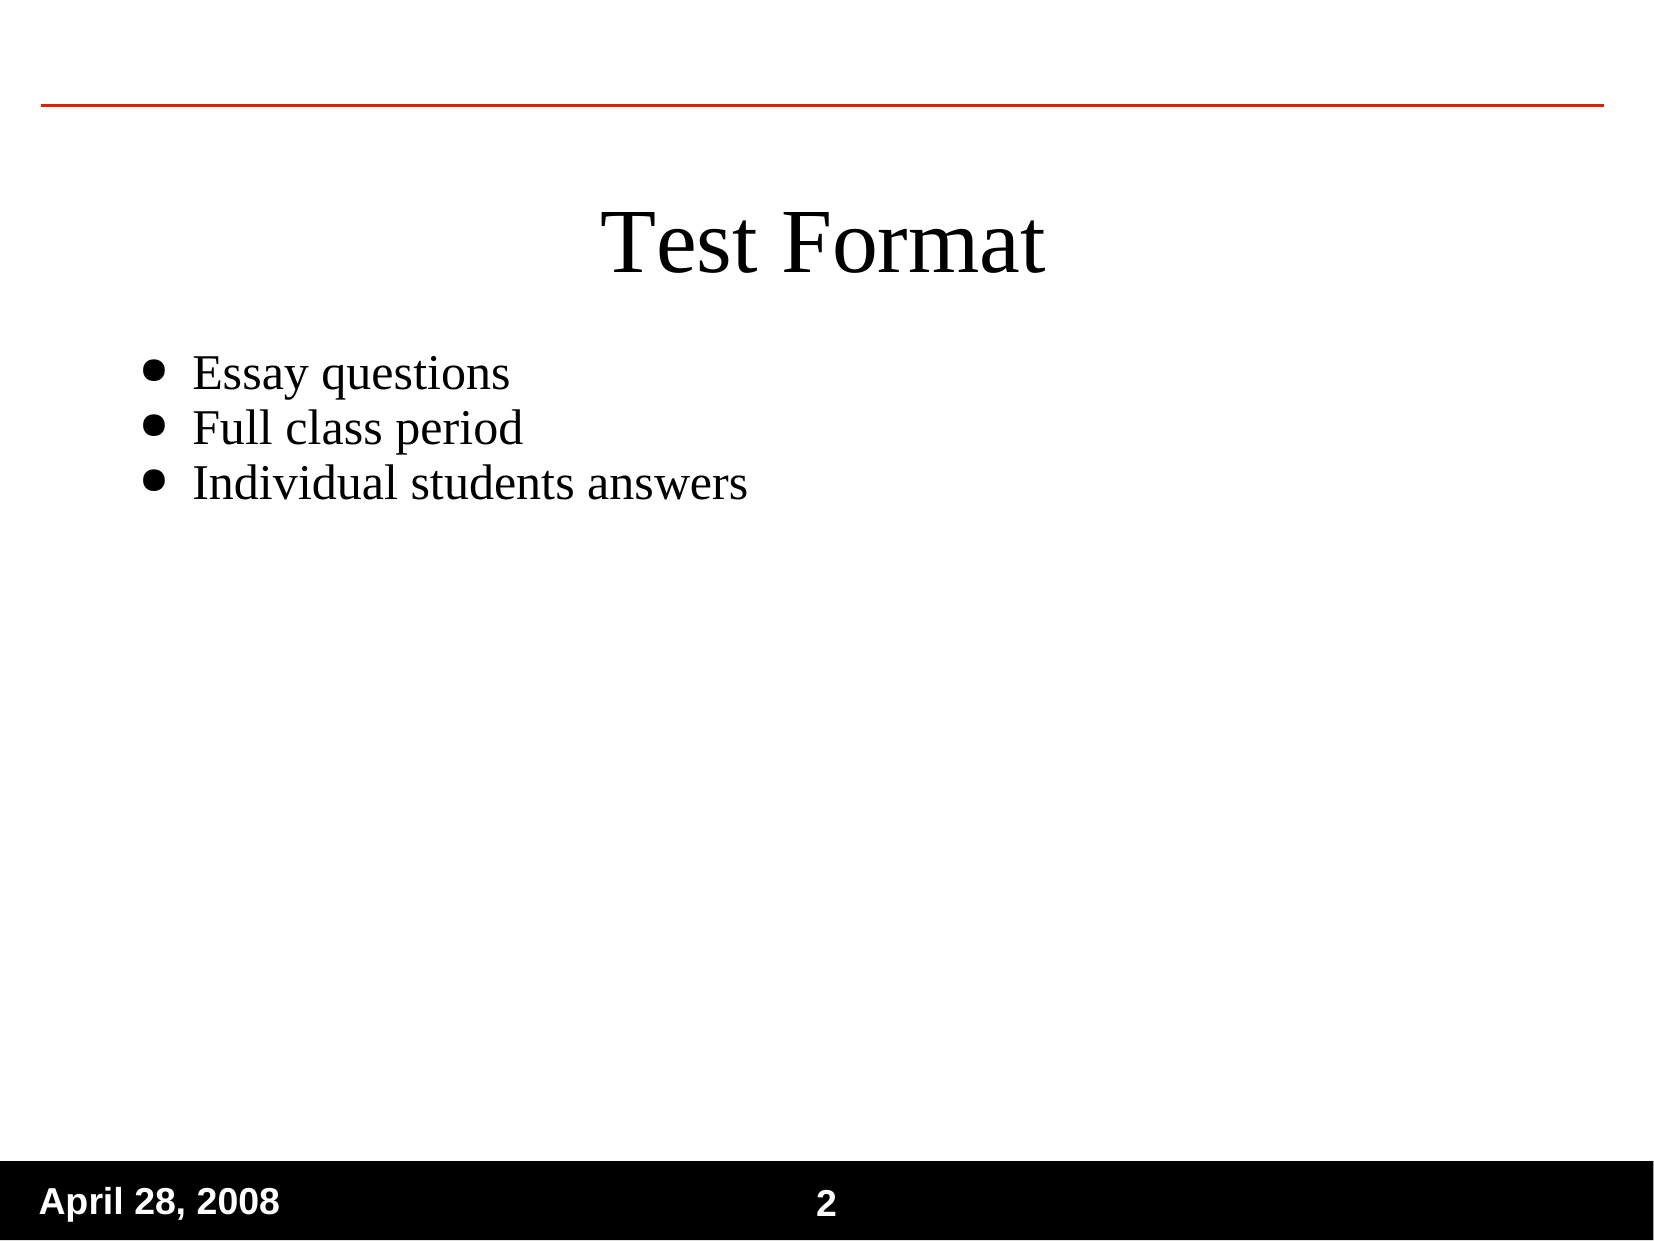

# Test Format
Essay questions
Full class period
Individual students answers